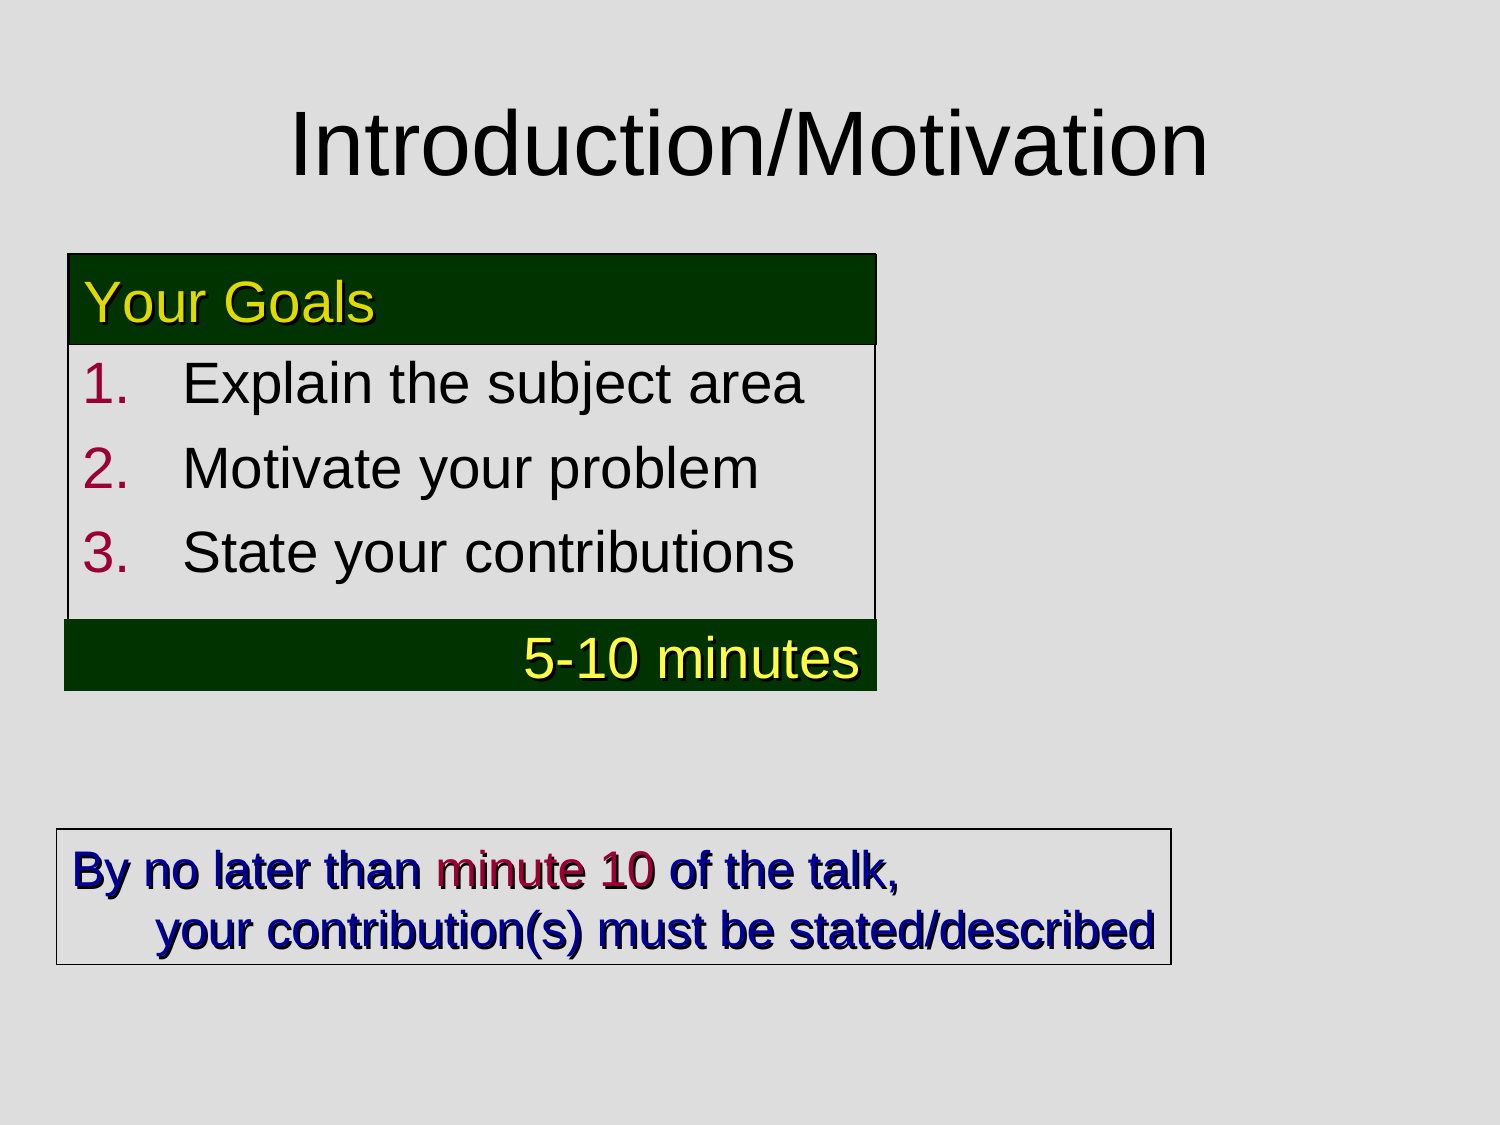

# Introduction/Motivation
Explain the subject area
Motivate your problem
State your contributions
Your Goals
5-10 minutes
By no later than minute 10 of the talk,
 your contribution(s) must be stated/described